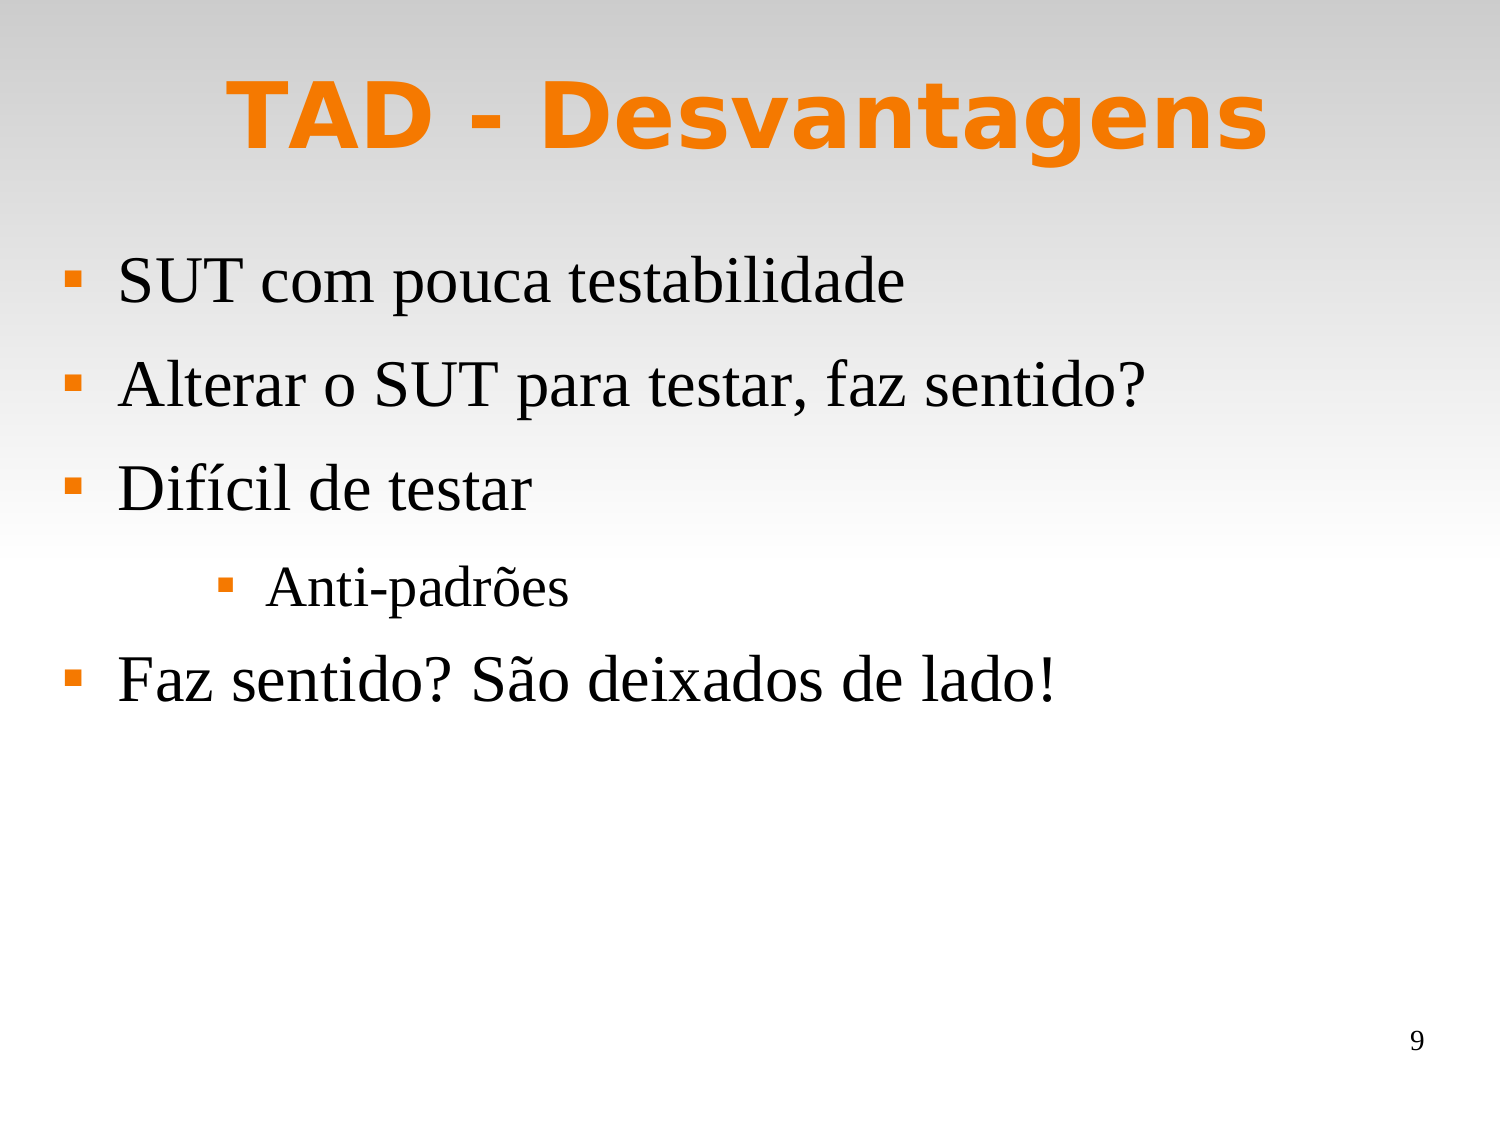

# TAD - Desvantagens
SUT com pouca testabilidade
Alterar o SUT para testar, faz sentido?
Difícil de testar
Anti-padrões
Faz sentido? São deixados de lado!
9